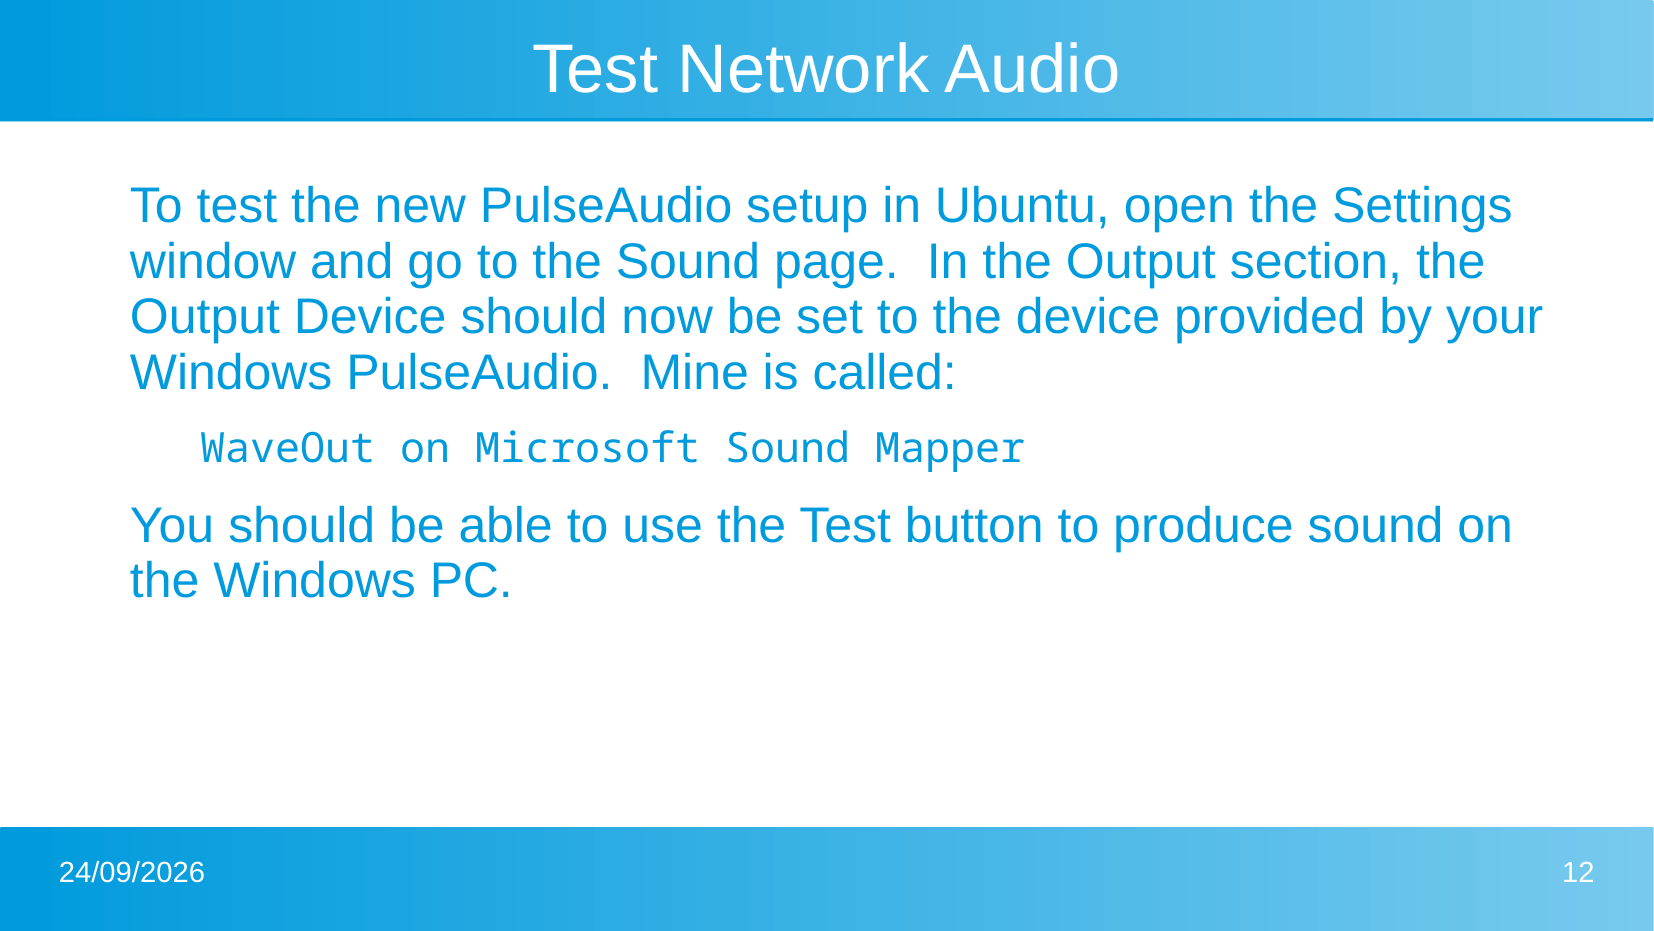

# Test Network Audio
To test the new PulseAudio setup in Ubuntu, open the Settings window and go to the Sound page. In the Output section, the Output Device should now be set to the device provided by your Windows PulseAudio. Mine is called:
WaveOut on Microsoft Sound Mapper
You should be able to use the Test button to produce sound on the Windows PC.
12